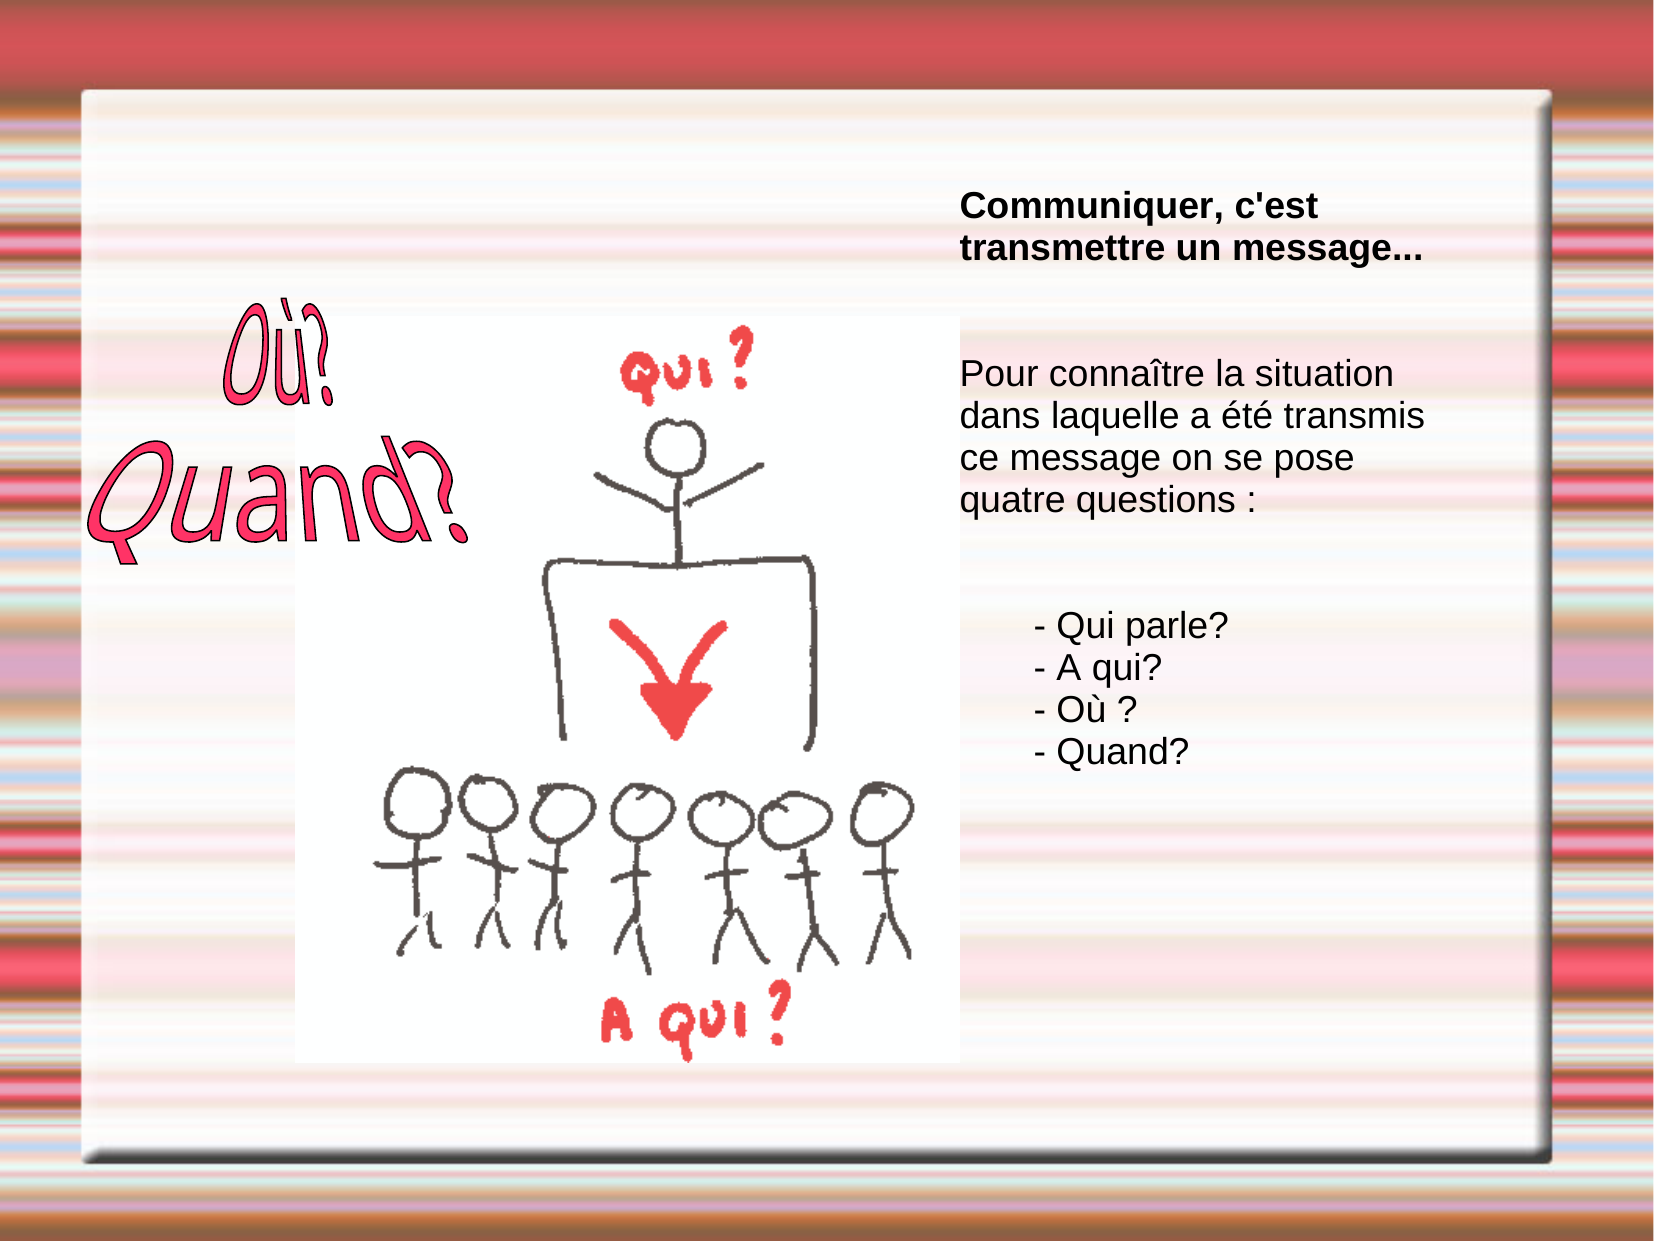

Communiquer, c'est transmettre un message...
Pour connaître la situation dans laquelle a été transmis ce message on se pose quatre questions :
	- Qui parle?
	- A qui?
	- Où ?
	- Quand?
Où?
Quand?